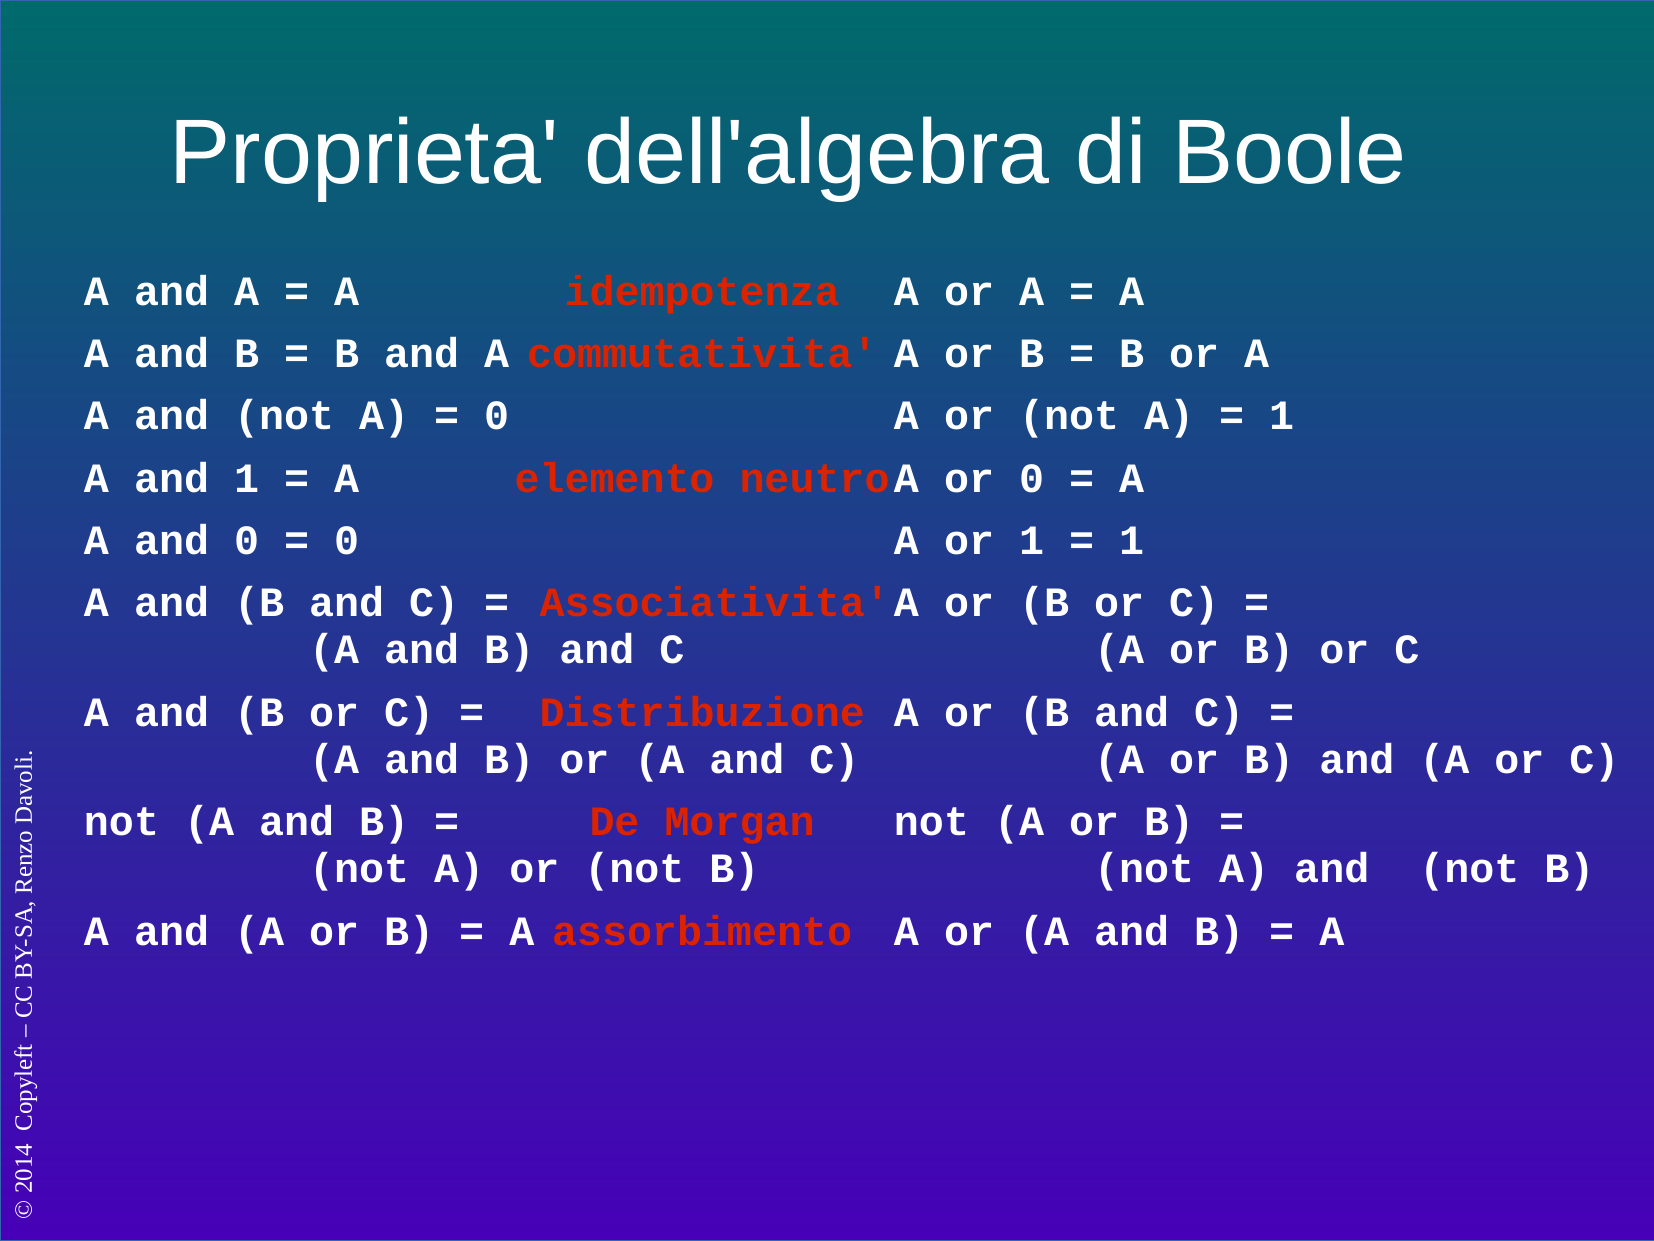

# Proprieta' dell'algebra di Boole
A and A = A
A and B = B and A
A and (not A) = 0
A and 1 = A
A and 0 = 0
A and (B and C) = (A and B) and C
A and (B or C) = (A and B) or (A and C)
not (A and B) = (not A) or (not B)
A and (A or B) = A
idempotenza
commutativita'
elemento neutro
 Associativita'
 Distribuzione
 De Morgan
assorbimento
A or A = A
A or B = B or A
A or (not A) = 1
A or 0 = A
A or 1 = 1
A or (B or C) = (A or B) or C
A or (B and C) = (A or B) and (A or C)
not (A or B) = (not A) and (not B)
A or (A and B) = A